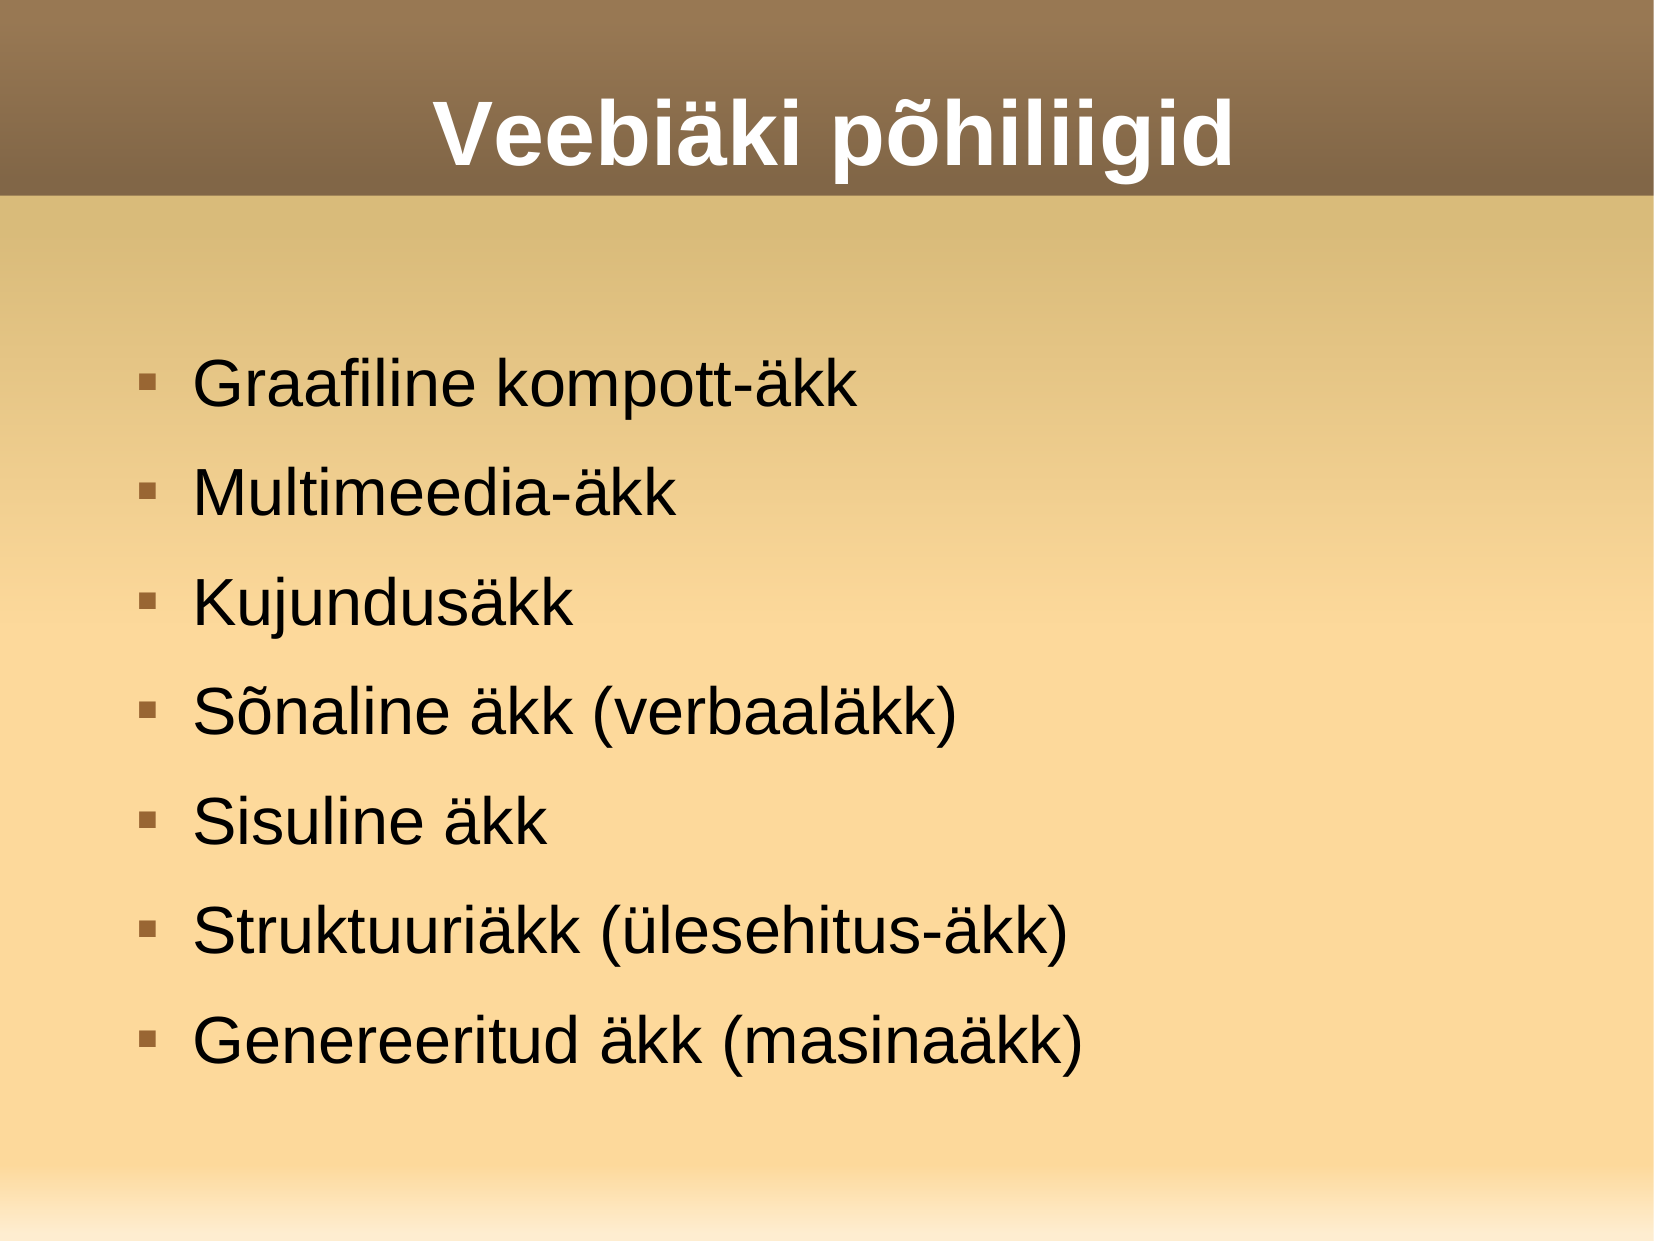

# Veebiäki põhiliigid
Graafiline kompott-äkk
Multimeedia-äkk
Kujundusäkk
Sõnaline äkk (verbaaläkk)
Sisuline äkk
Struktuuriäkk (ülesehitus-äkk)
Genereeritud äkk (masinaäkk)